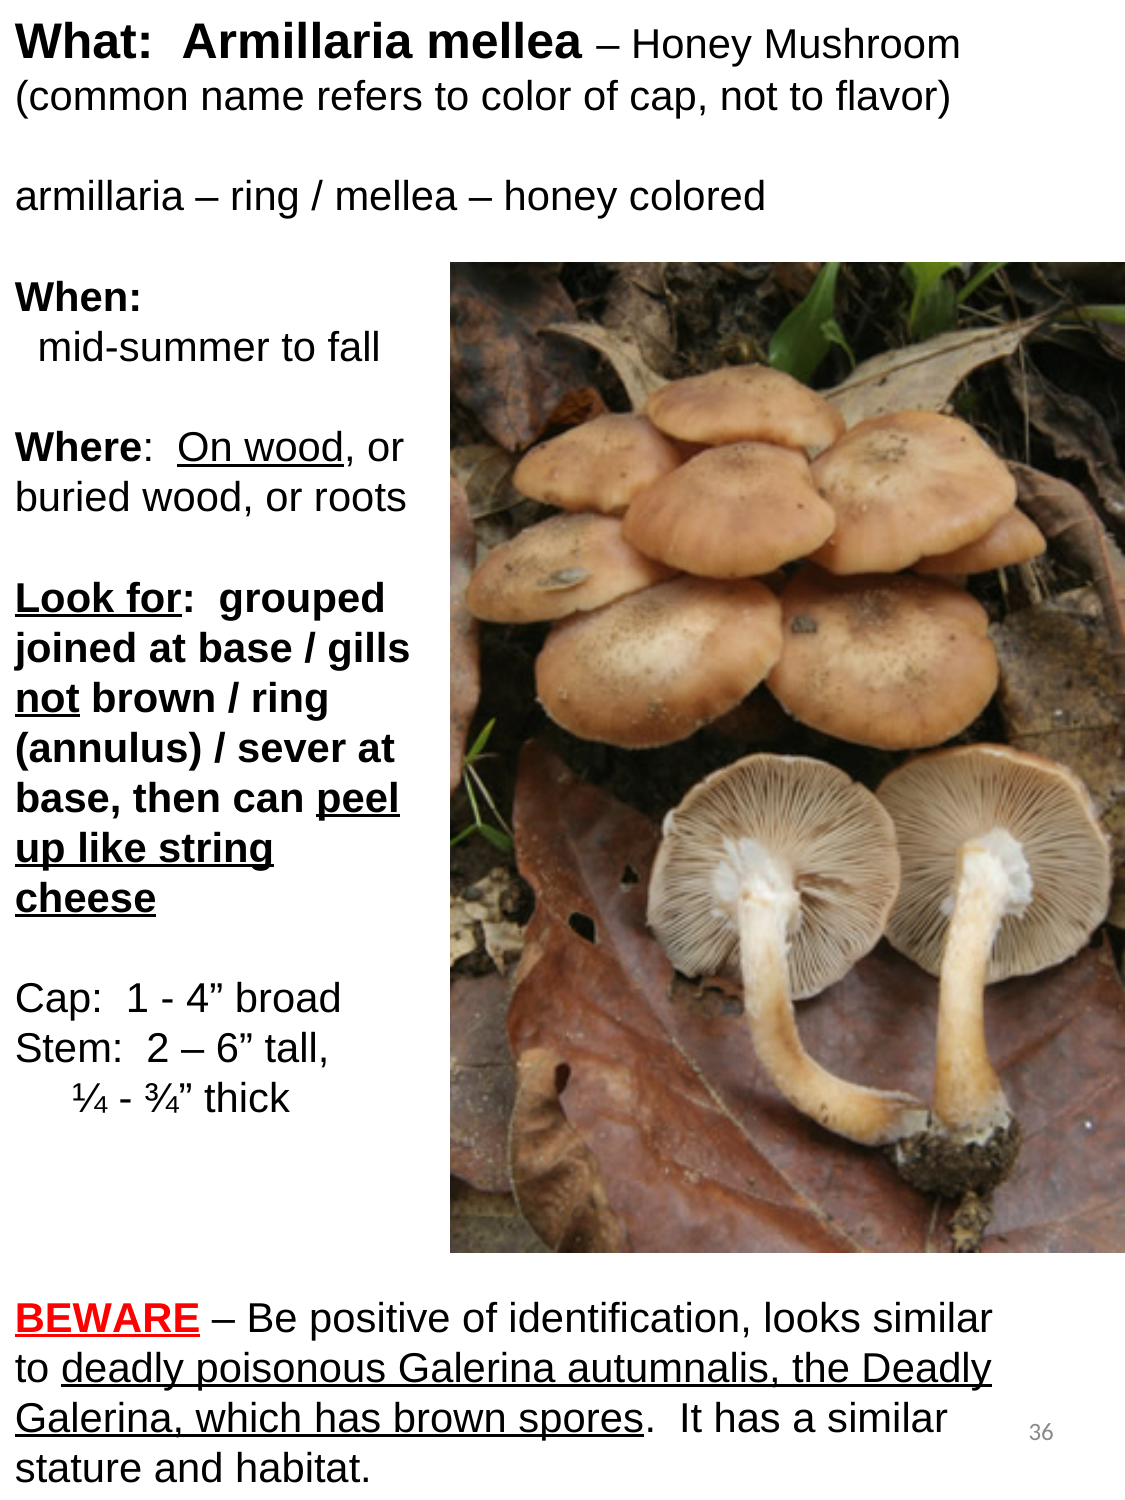

What: Armillaria mellea – Honey Mushroom (common name refers to color of cap, not to flavor)
armillaria – ring / mellea – honey colored
When:
	 mid-summer to fall
Where: On wood, or buried wood, or roots
Look for: grouped joined at base / gills not brown / ring (annulus) / sever at base, then can peel up like string cheese
Cap: 1 - 4” broad
Stem: 2 – 6” tall,
 ¼ - ¾” thick
BEWARE – Be positive of identification, looks similar to deadly poisonous Galerina autumnalis, the Deadly Galerina, which has brown spores. It has a similar stature and habitat.